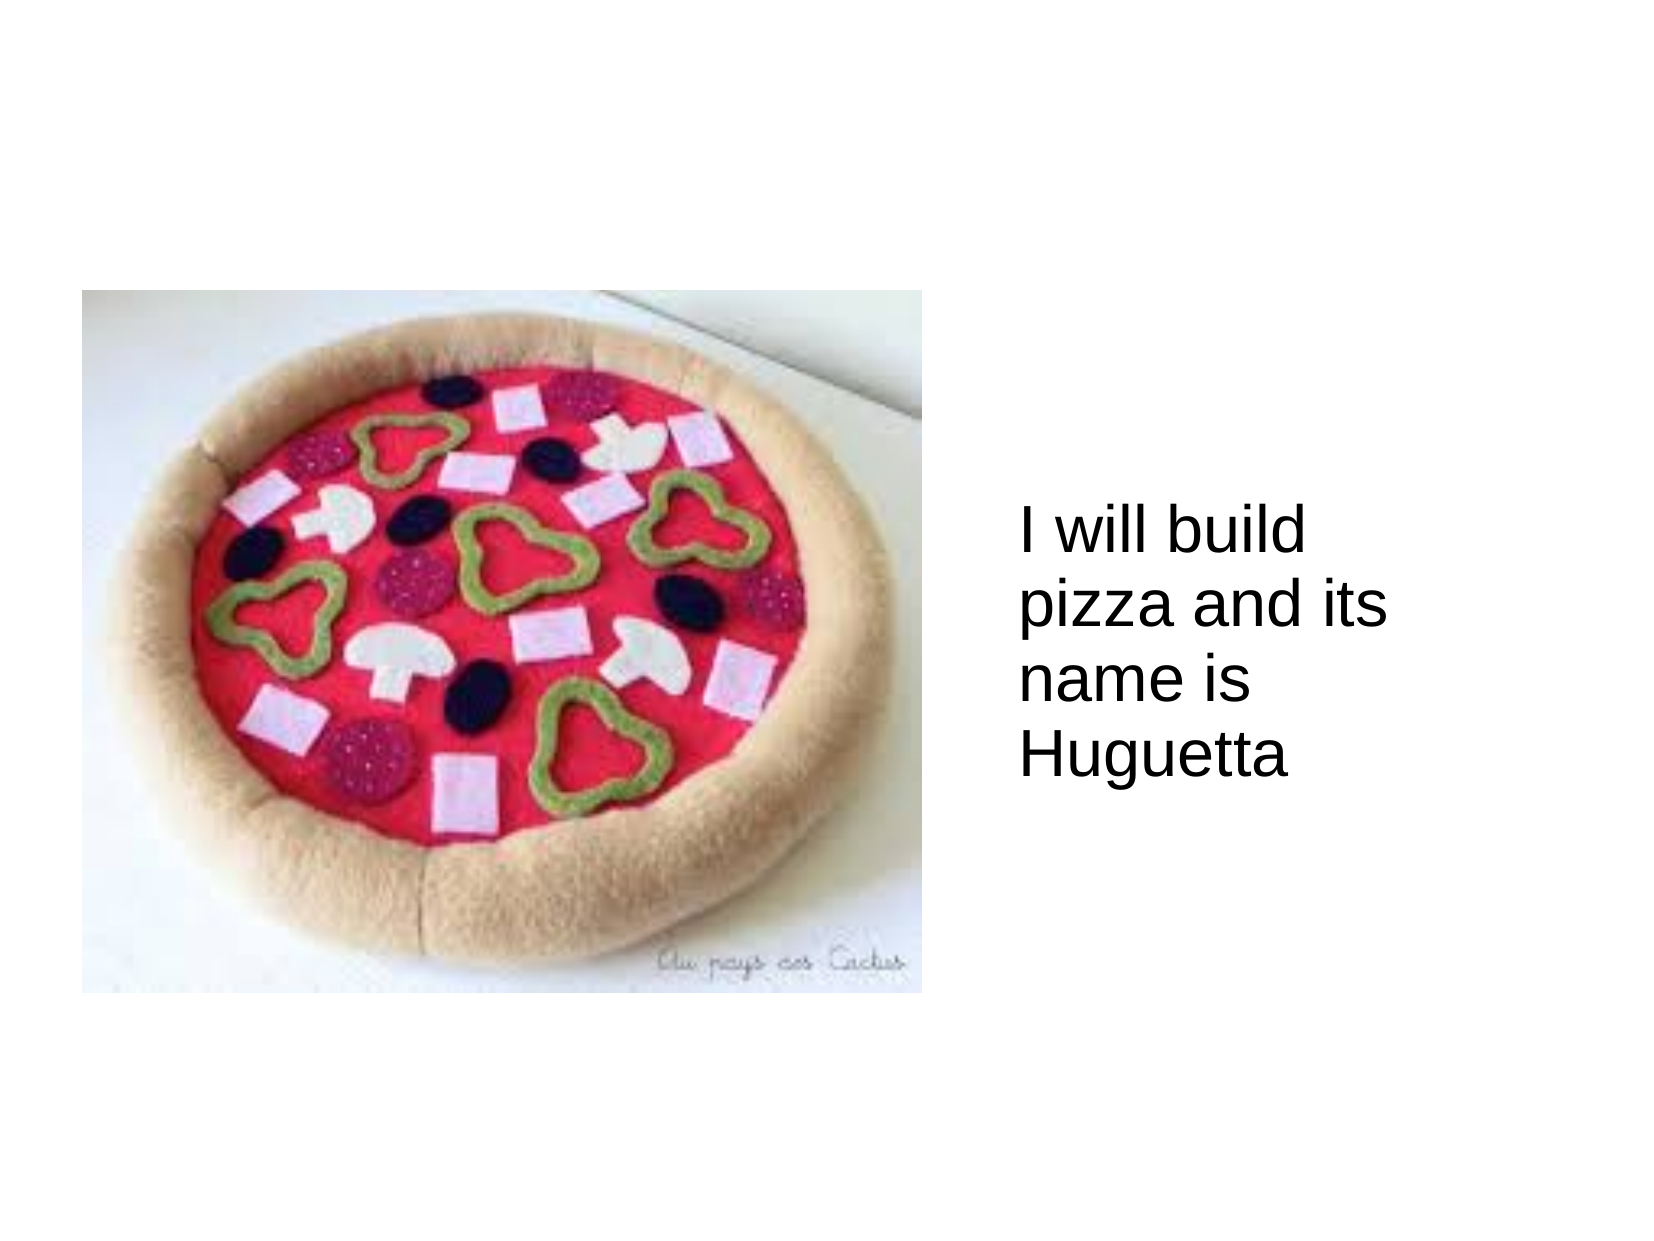

#
l
I will build pizza and its name is Huguetta